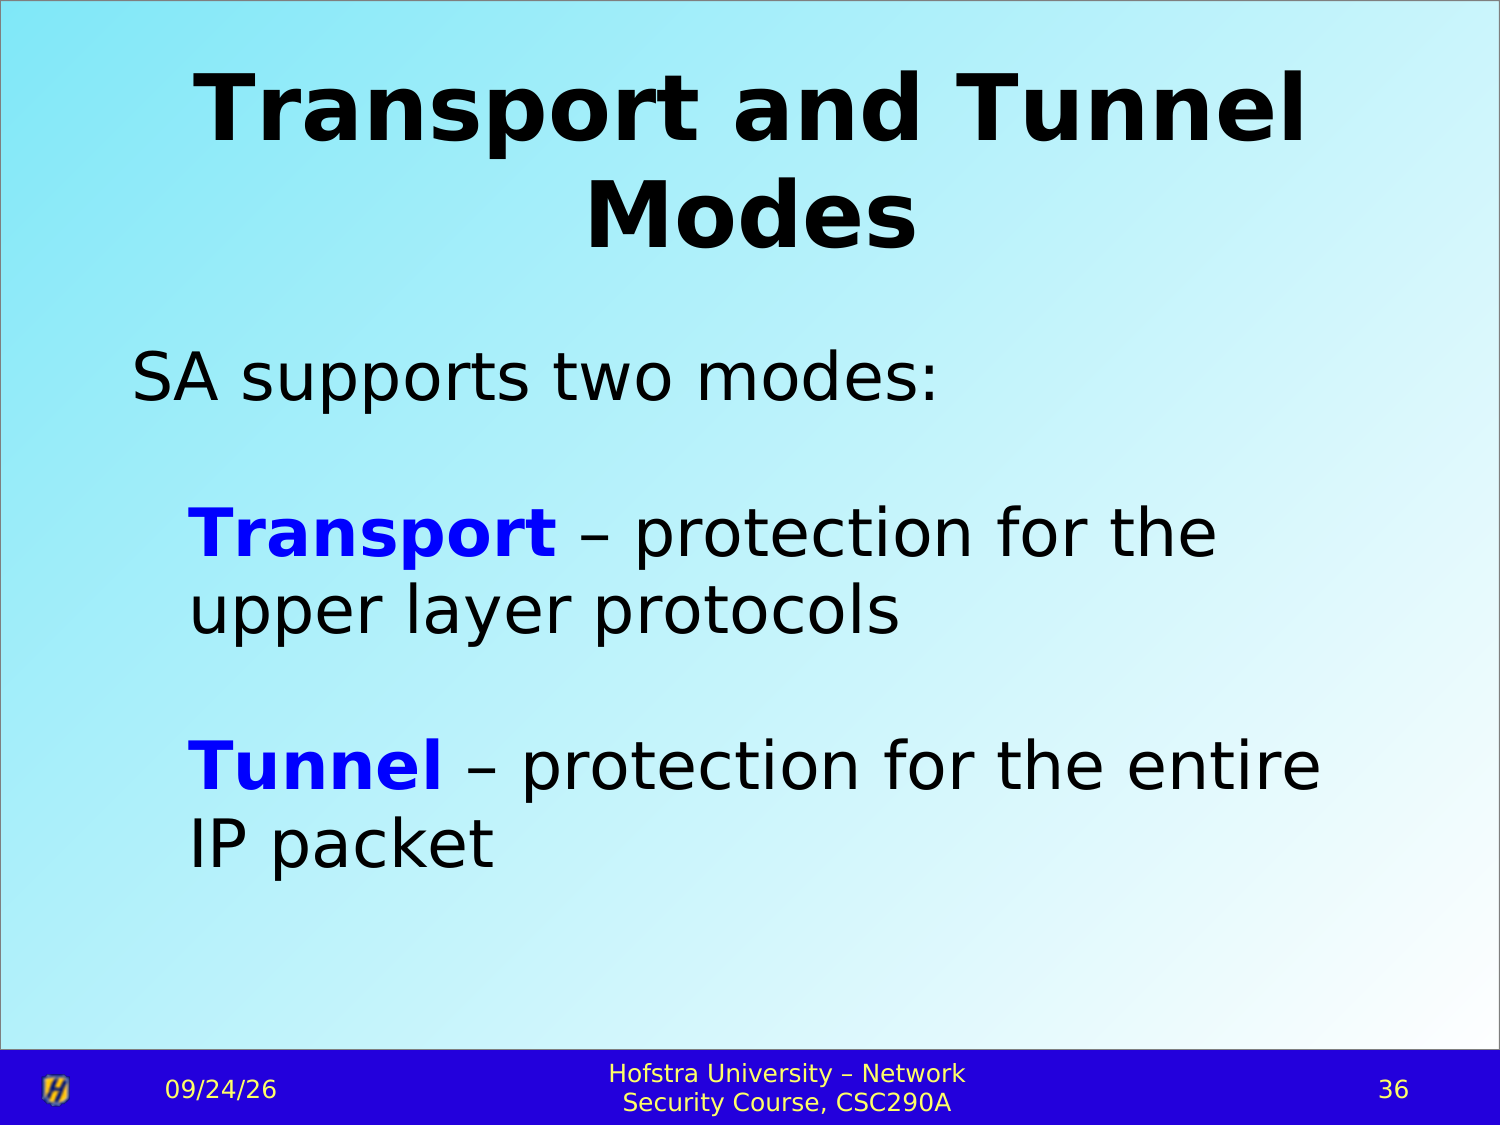

# Transport and Tunnel Modes
SA supports two modes:
Transport – protection for the upper layer protocols
Tunnel – protection for the entire IP packet
36